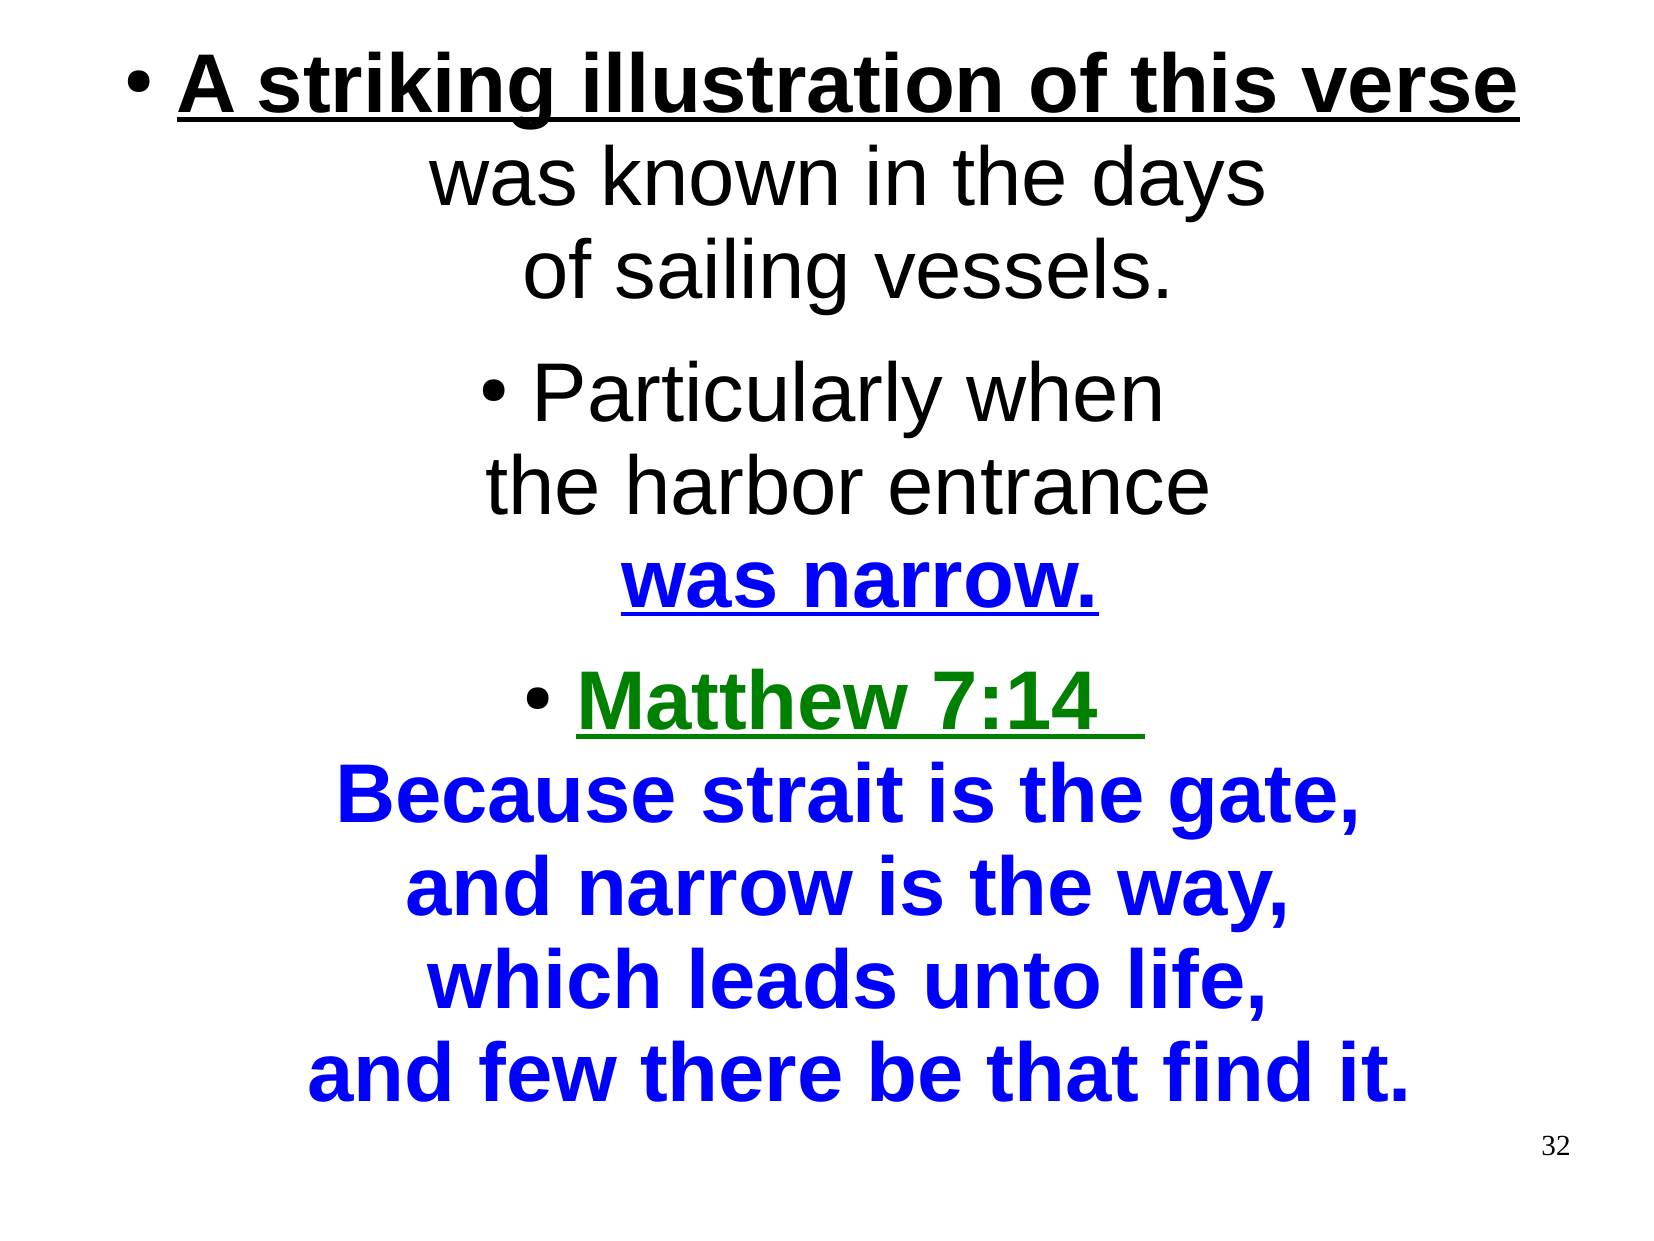

# A striking illustration of this verse was known in the days of sailing vessels.
Particularly when
the harbor entrance
was narrow.
Matthew 7:14 
Because strait is the gate,
and narrow is the way,
which leads unto life,
and few there be that find it.
32